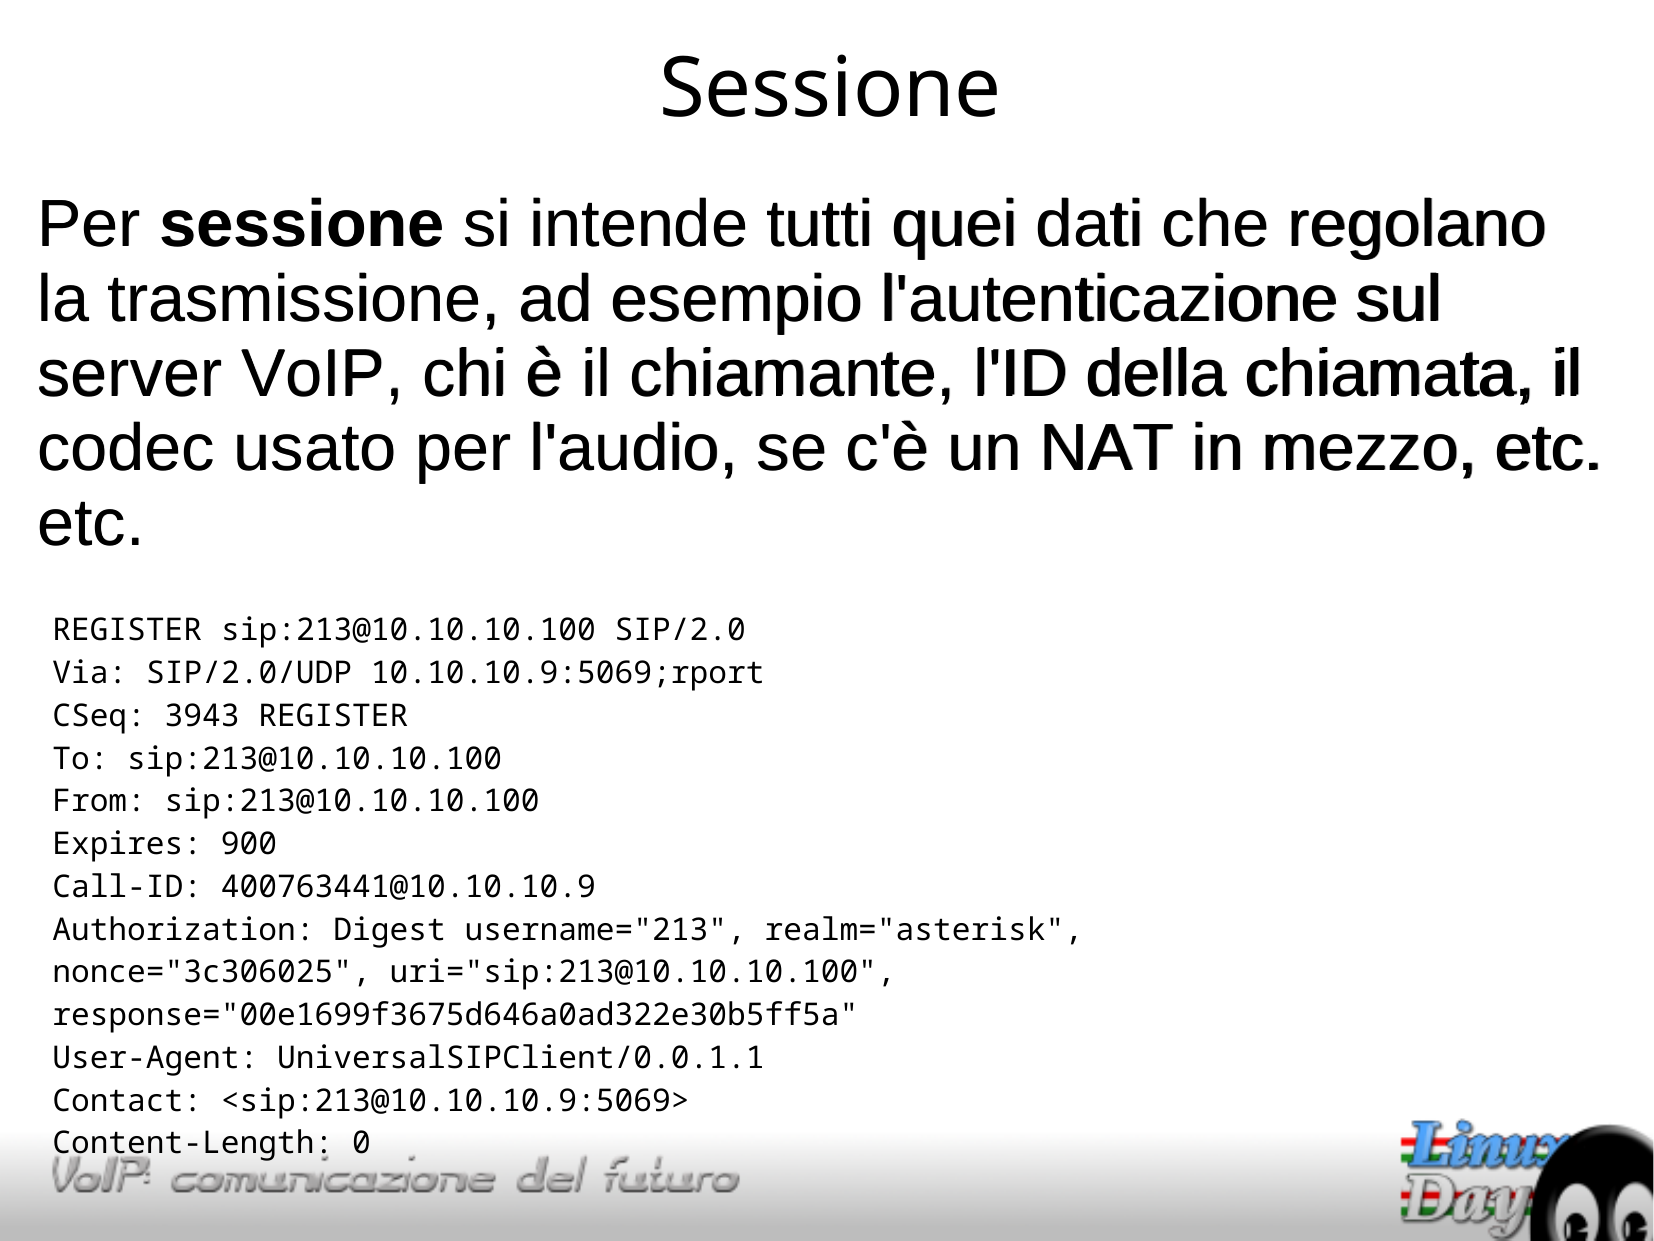

# Sessione
Per sessione si intende tutti quei dati che regolano la trasmissione, ad esempio l'autenticazione sul server VoIP, chi è il chiamante, l'ID della chiamata, il codec usato per l'audio, se c'è un NAT in mezzo, etc. etc.
REGISTER sip:213@10.10.10.100 SIP/2.0
Via: SIP/2.0/UDP 10.10.10.9:5069;rport
CSeq: 3943 REGISTER
To: sip:213@10.10.10.100
From: sip:213@10.10.10.100
Expires: 900
Call-ID: 400763441@10.10.10.9
Authorization: Digest username="213", realm="asterisk", nonce="3c306025", uri="sip:213@10.10.10.100", response="00e1699f3675d646a0ad322e30b5ff5a"
User-Agent: UniversalSIPClient/0.0.1.1
Contact: <sip:213@10.10.10.9:5069>
Content-Length: 0